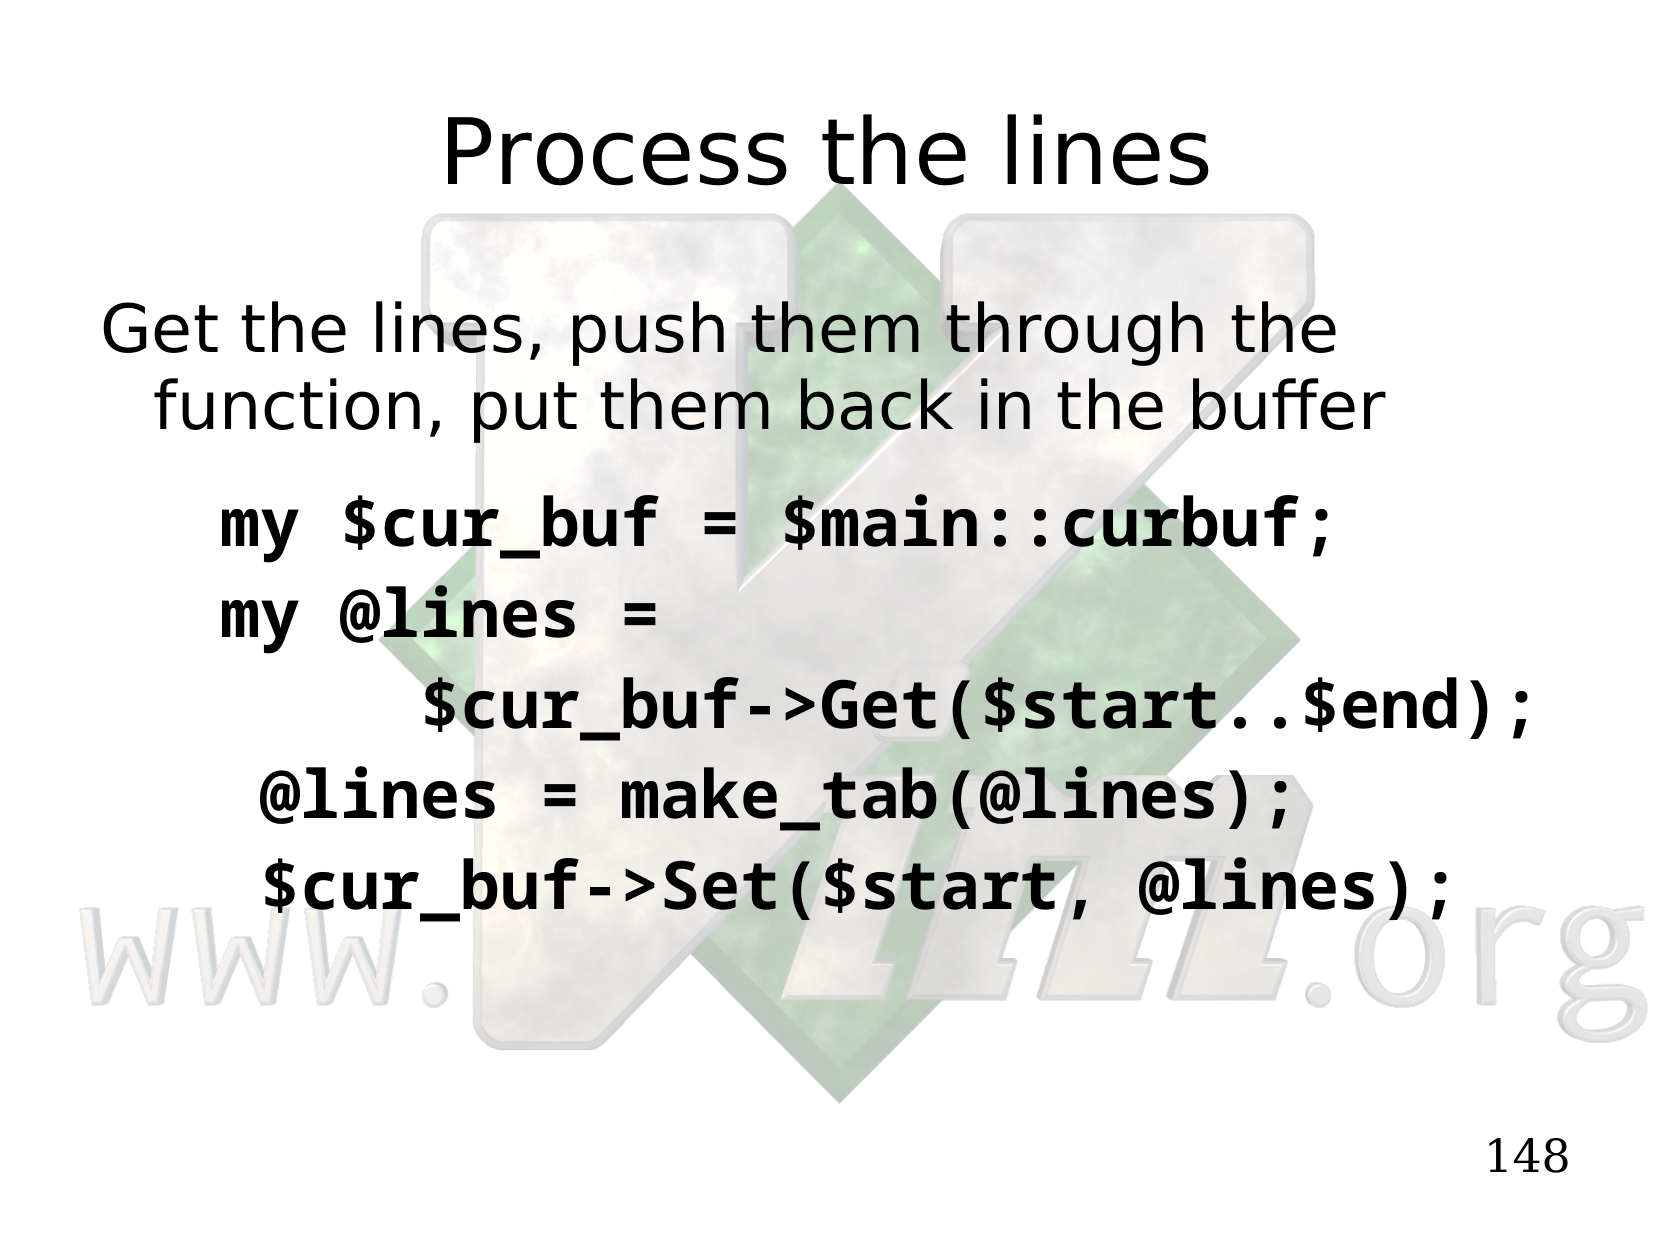

Process the lines
# Get the lines, push them through the function, put them back in the buffer
 my $cur_buf = $main::curbuf;
 my @lines =
 $cur_buf->Get($start..$end);
 @lines = make_tab(@lines);
 $cur_buf->Set($start, @lines);
148